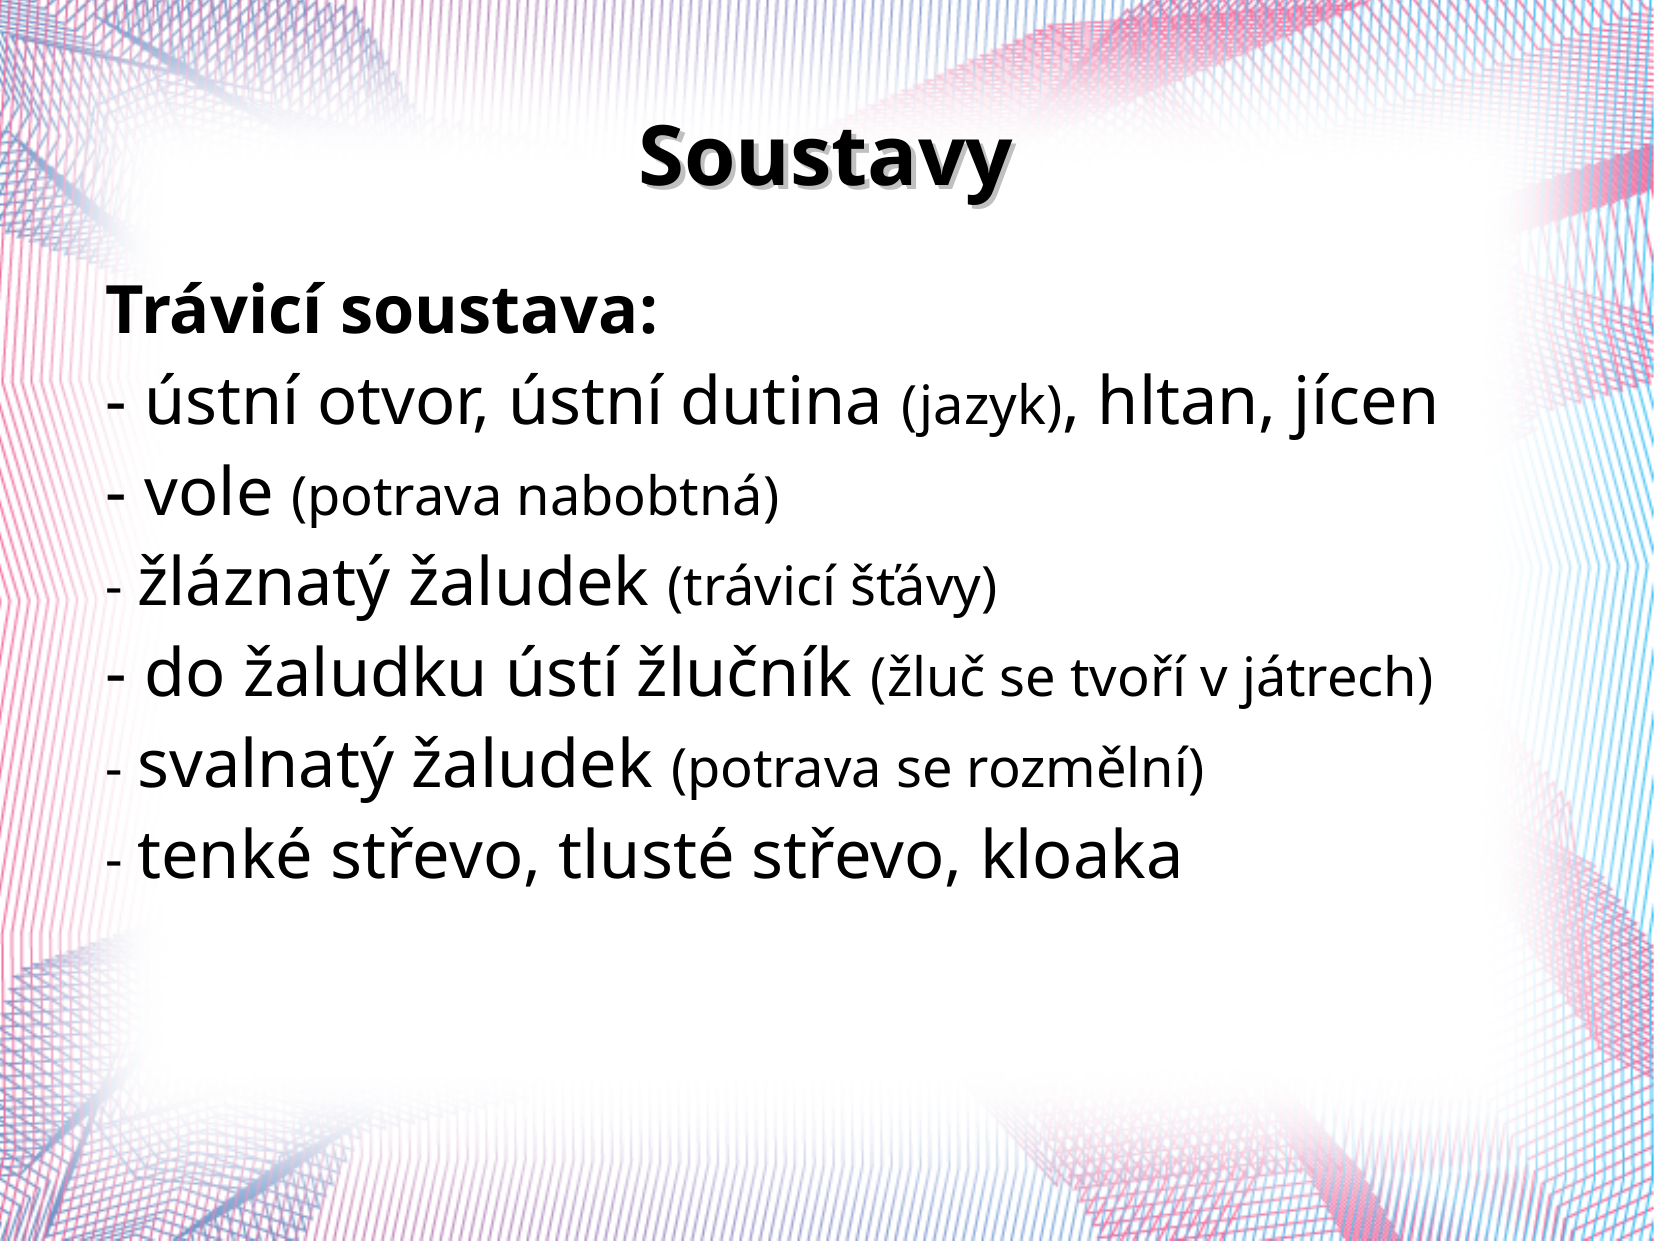

Soustavy
Trávicí soustava:
- ústní otvor, ústní dutina (jazyk), hltan, jícen
- vole (potrava nabobtná)
- žláznatý žaludek (trávicí šťávy)
- do žaludku ústí žlučník (žluč se tvoří v játrech)
- svalnatý žaludek (potrava se rozmělní)
- tenké střevo, tlusté střevo, kloaka